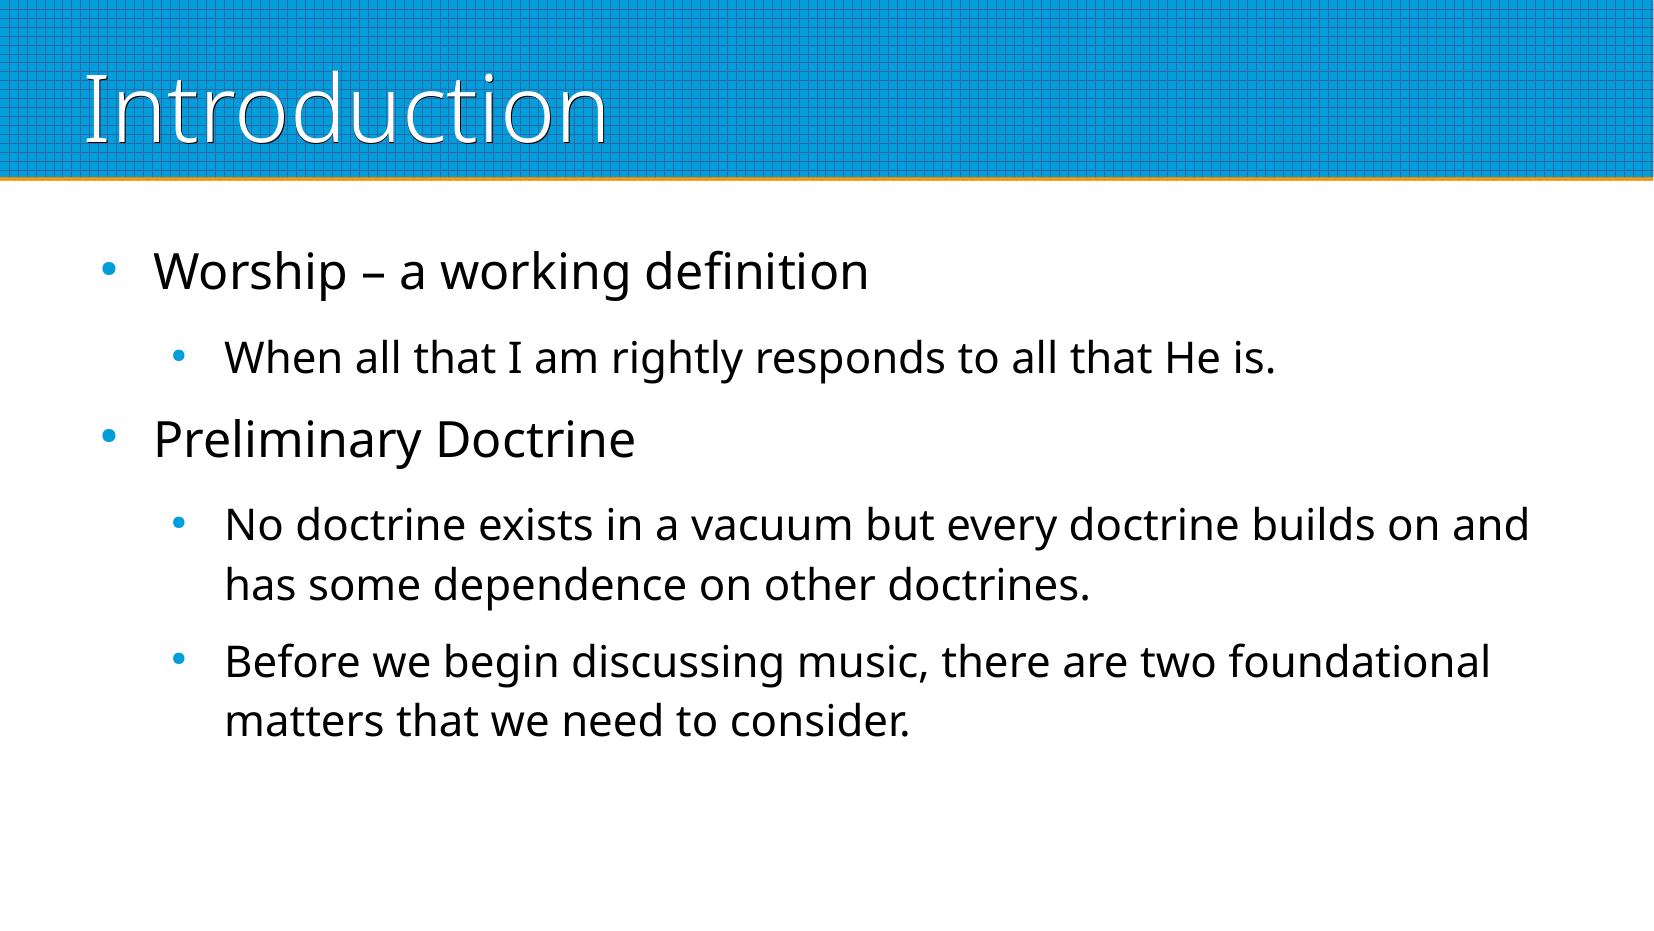

# Introduction
Worship – a working definition
When all that I am rightly responds to all that He is.
Preliminary Doctrine
No doctrine exists in a vacuum but every doctrine builds on and has some dependence on other doctrines.
Before we begin discussing music, there are two foundational matters that we need to consider.